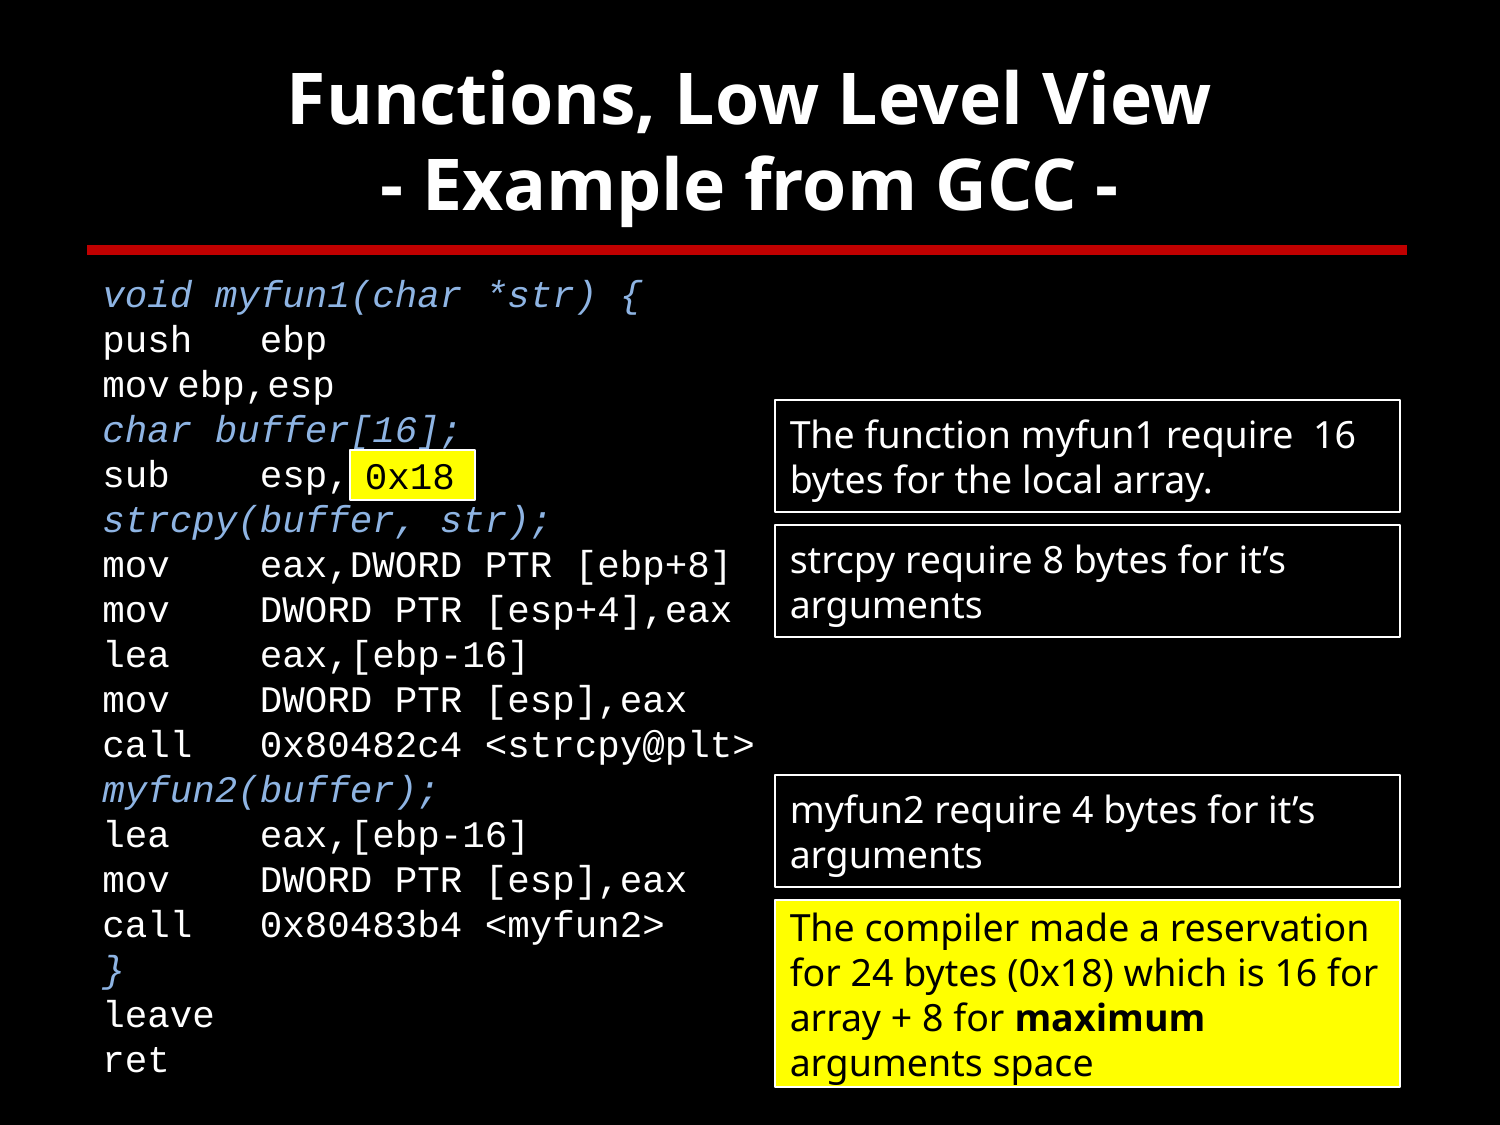

# Functions, Low Level View - Example from GCC -
void myfun1(char *str) {
push ebp
mov	ebp,esp
char buffer[16];
sub esp,0x18
strcpy(buffer, str);
mov eax,DWORD PTR [ebp+8]
mov DWORD PTR [esp+4],eax
lea eax,[ebp-16]
mov DWORD PTR [esp],eax
call 0x80482c4 <strcpy@plt>
myfun2(buffer);
lea eax,[ebp-16]
mov DWORD PTR [esp],eax
call 0x80483b4 <myfun2>
}
leave
ret
The function myfun1 require 16 bytes for the local array.
0x18
strcpy require 8 bytes for it’s arguments
myfun2 require 4 bytes for it’s arguments
The compiler made a reservation for 24 bytes (0x18) which is 16 for array + 8 for maximum arguments space